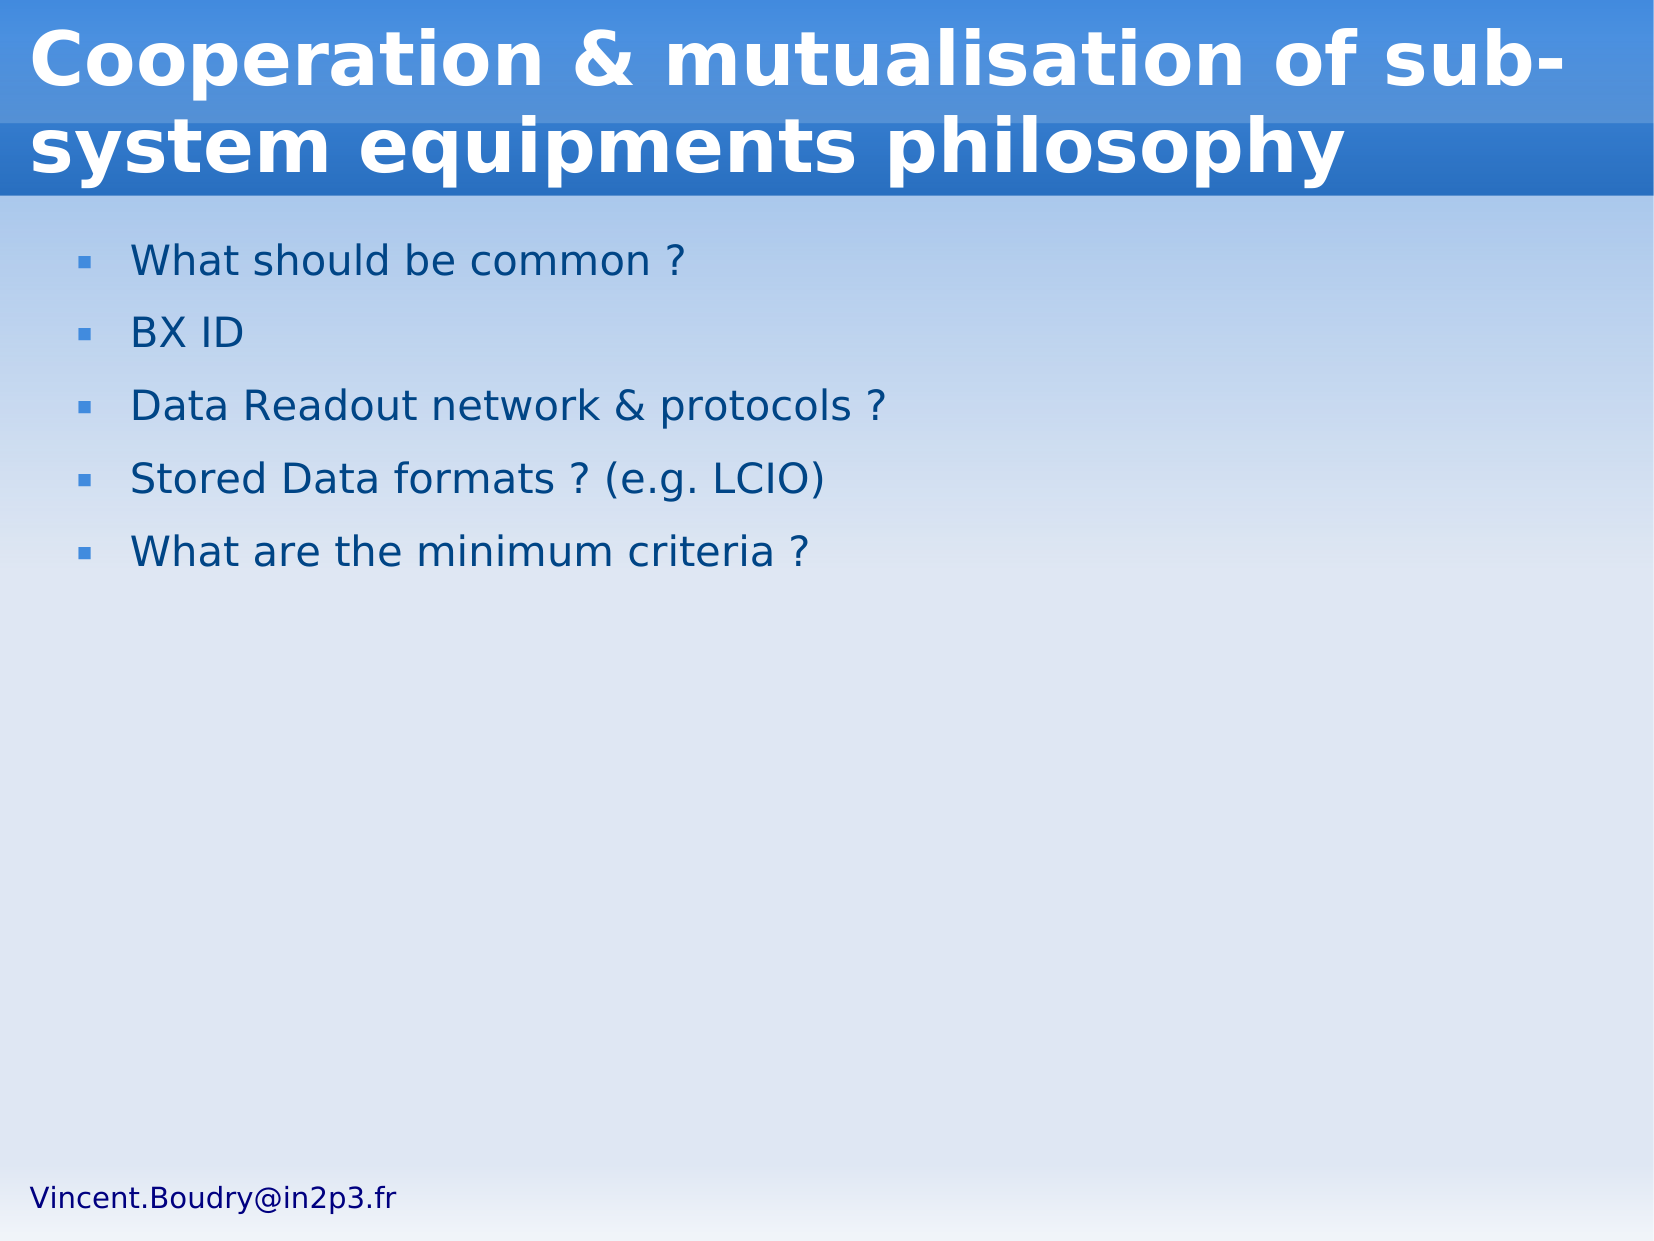

# Cooperation & mutualisation of sub-system equipments philosophy
What should be common ?
BX ID
Data Readout network & protocols ?
Stored Data formats ? (e.g. LCIO)
What are the minimum criteria ?